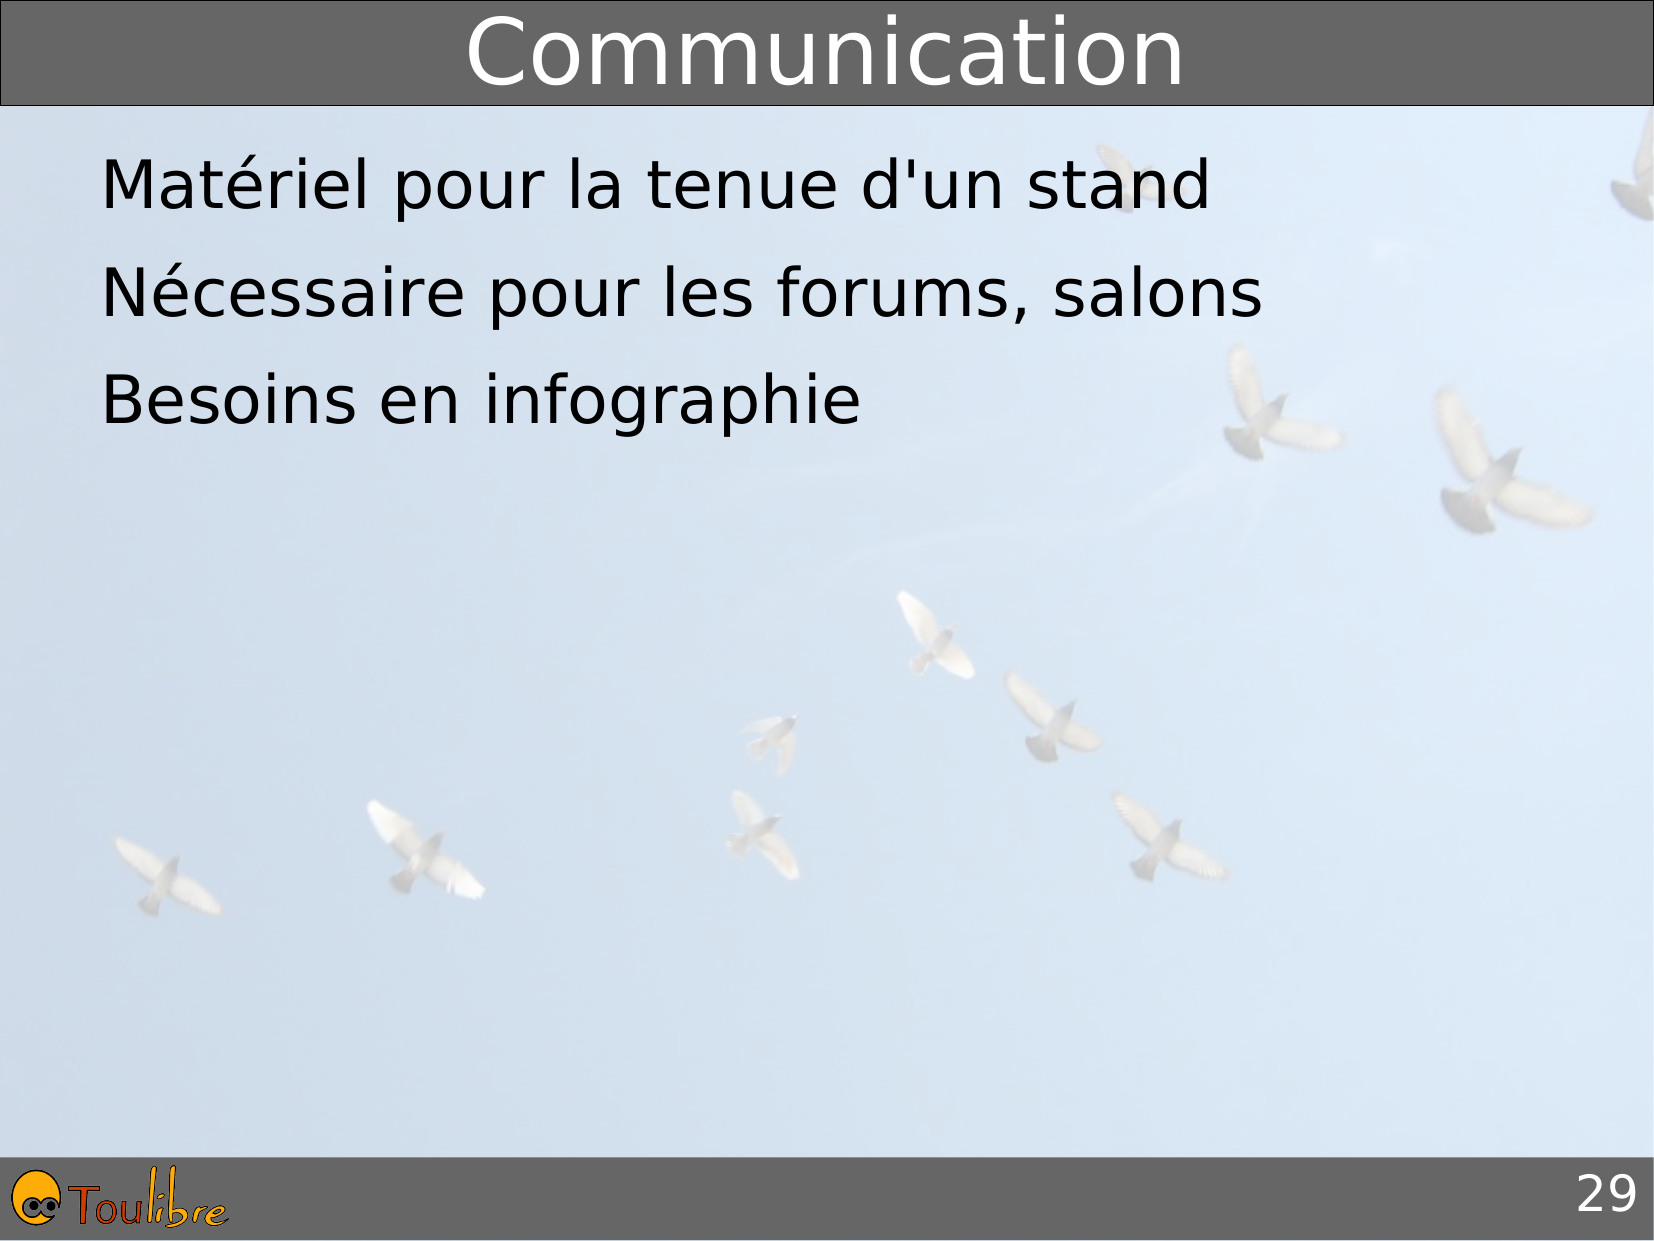

# Communication
Matériel pour la tenue d'un stand
Nécessaire pour les forums, salons
Besoins en infographie